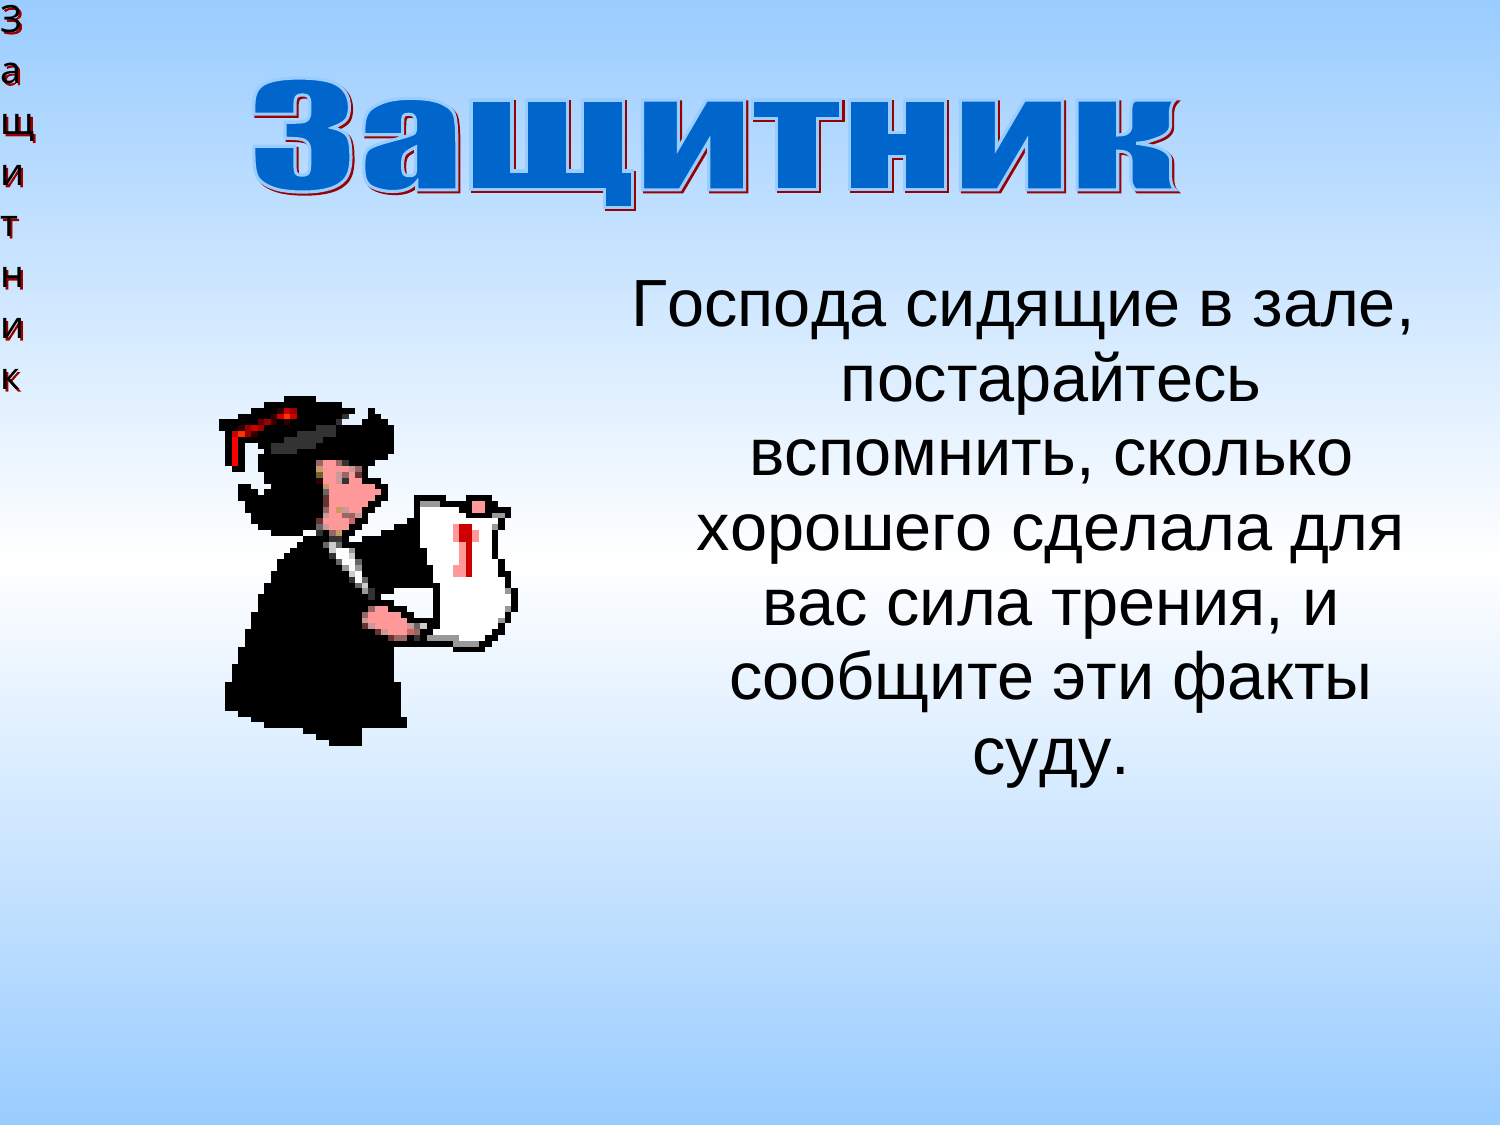

Защитник
#
Господа сидящие в зале, постарайтесь вспомнить, сколько хорошего сделала для вас сила трения, и сообщите эти факты суду.